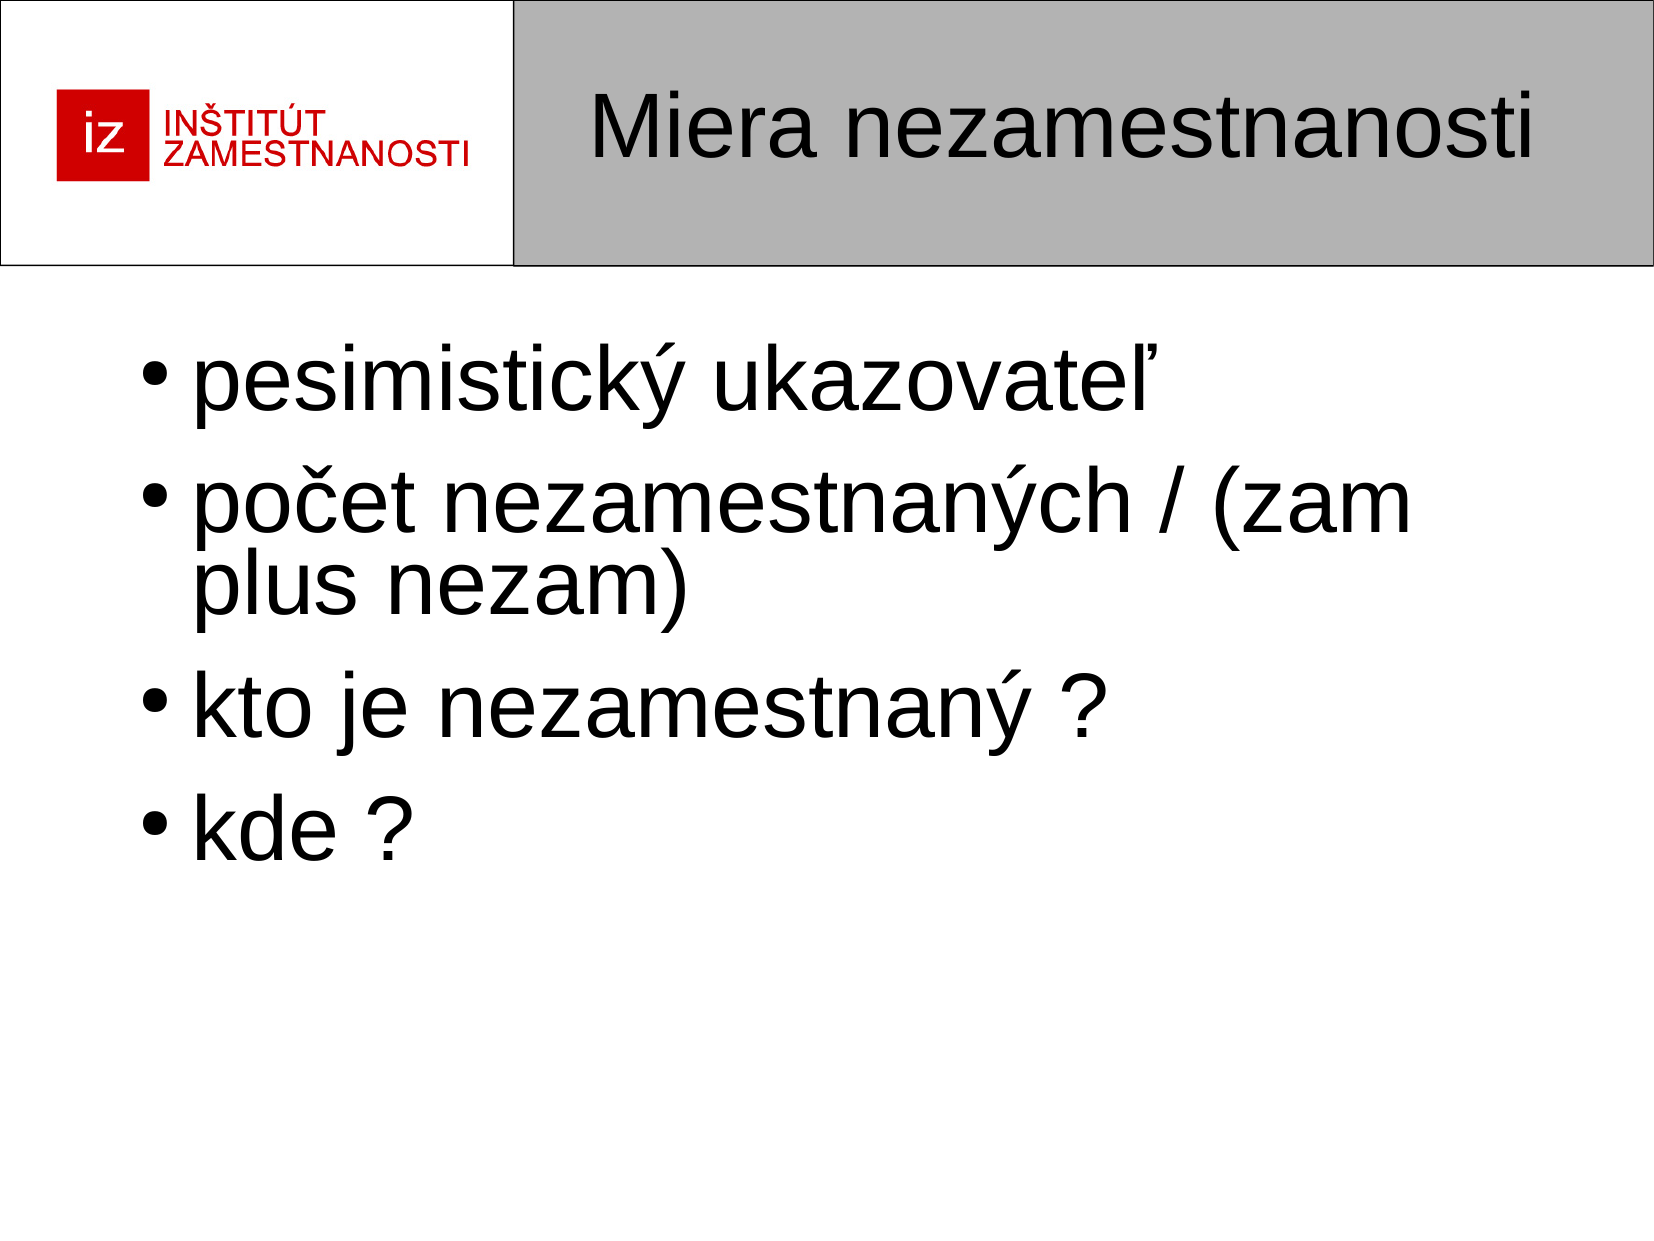

# Miera nezamestnanosti
pesimistický ukazovateľ
počet nezamestnaných / (zam plus nezam)
kto je nezamestnaný ?
kde ?